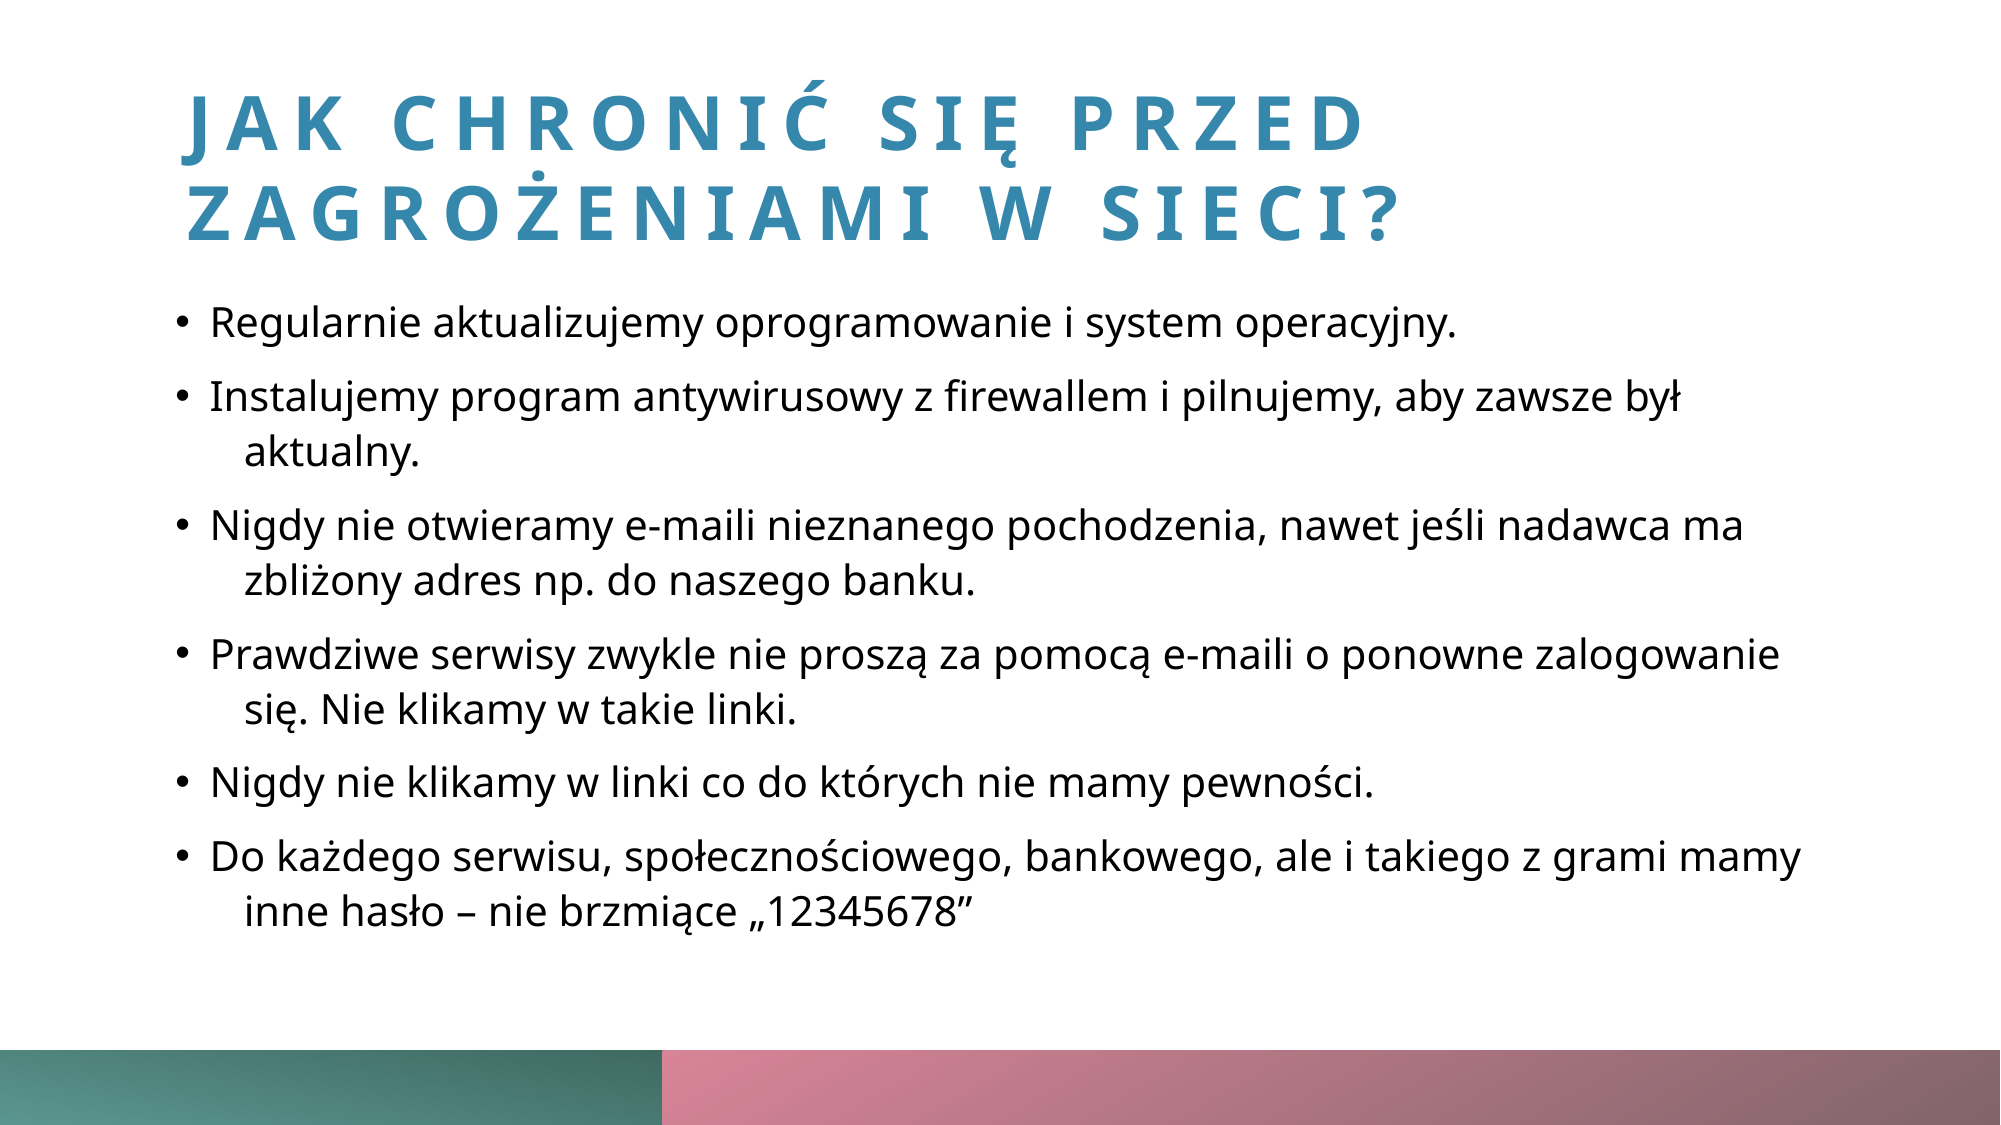

# Jak chronić się przed zagrożeniami w sieci?
Regularnie aktualizujemy oprogramowanie i system operacyjny.
Instalujemy program antywirusowy z firewallem i pilnujemy, aby zawsze był aktualny.
Nigdy nie otwieramy e-maili nieznanego pochodzenia, nawet jeśli nadawca ma zbliżony adres np. do naszego banku.
Prawdziwe serwisy zwykle nie proszą za pomocą e-maili o ponowne zalogowanie się. Nie klikamy w takie linki.
Nigdy nie klikamy w linki co do których nie mamy pewności.
Do każdego serwisu, społecznościowego, bankowego, ale i takiego z grami mamy inne hasło – nie brzmiące „12345678”